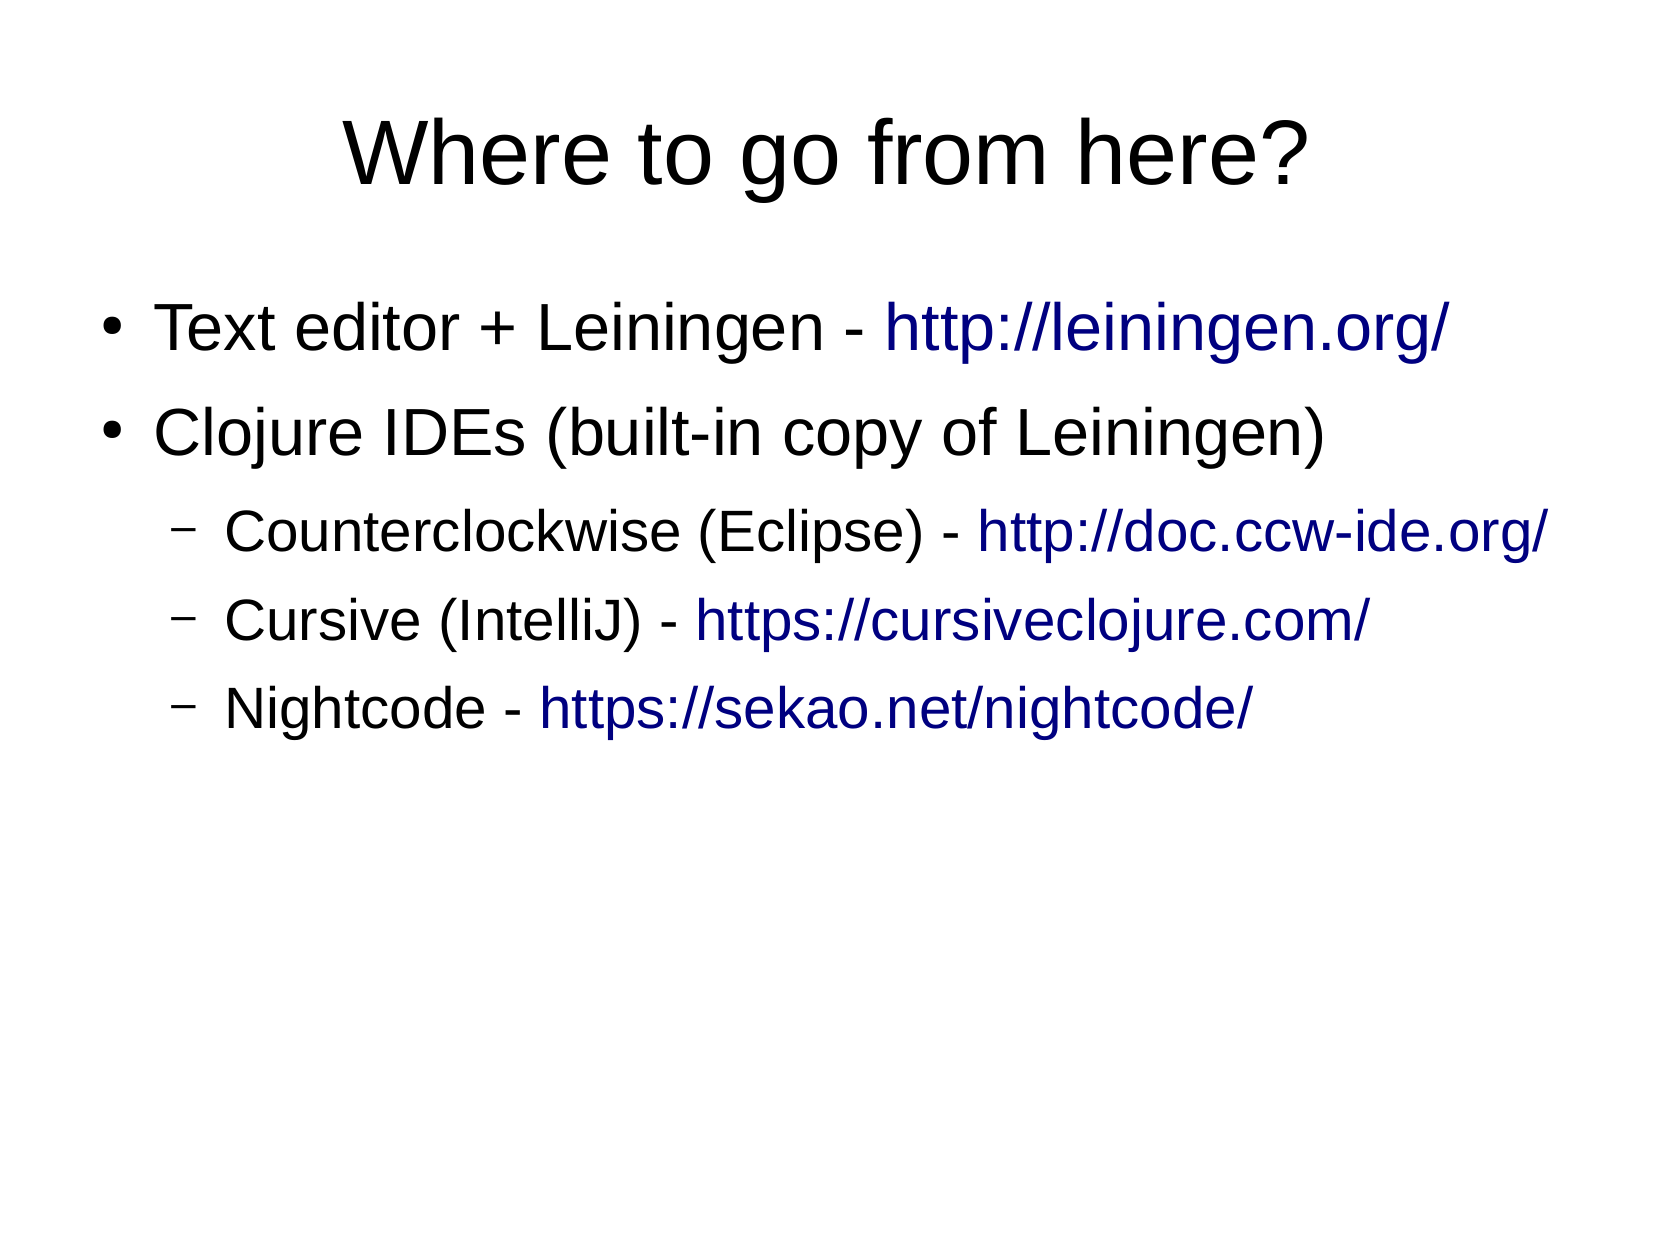

# Where to go from here?
Text editor + Leiningen - http://leiningen.org/
Clojure IDEs (built-in copy of Leiningen)
Counterclockwise (Eclipse) - http://doc.ccw-ide.org/
Cursive (IntelliJ) - https://cursiveclojure.com/
Nightcode - https://sekao.net/nightcode/